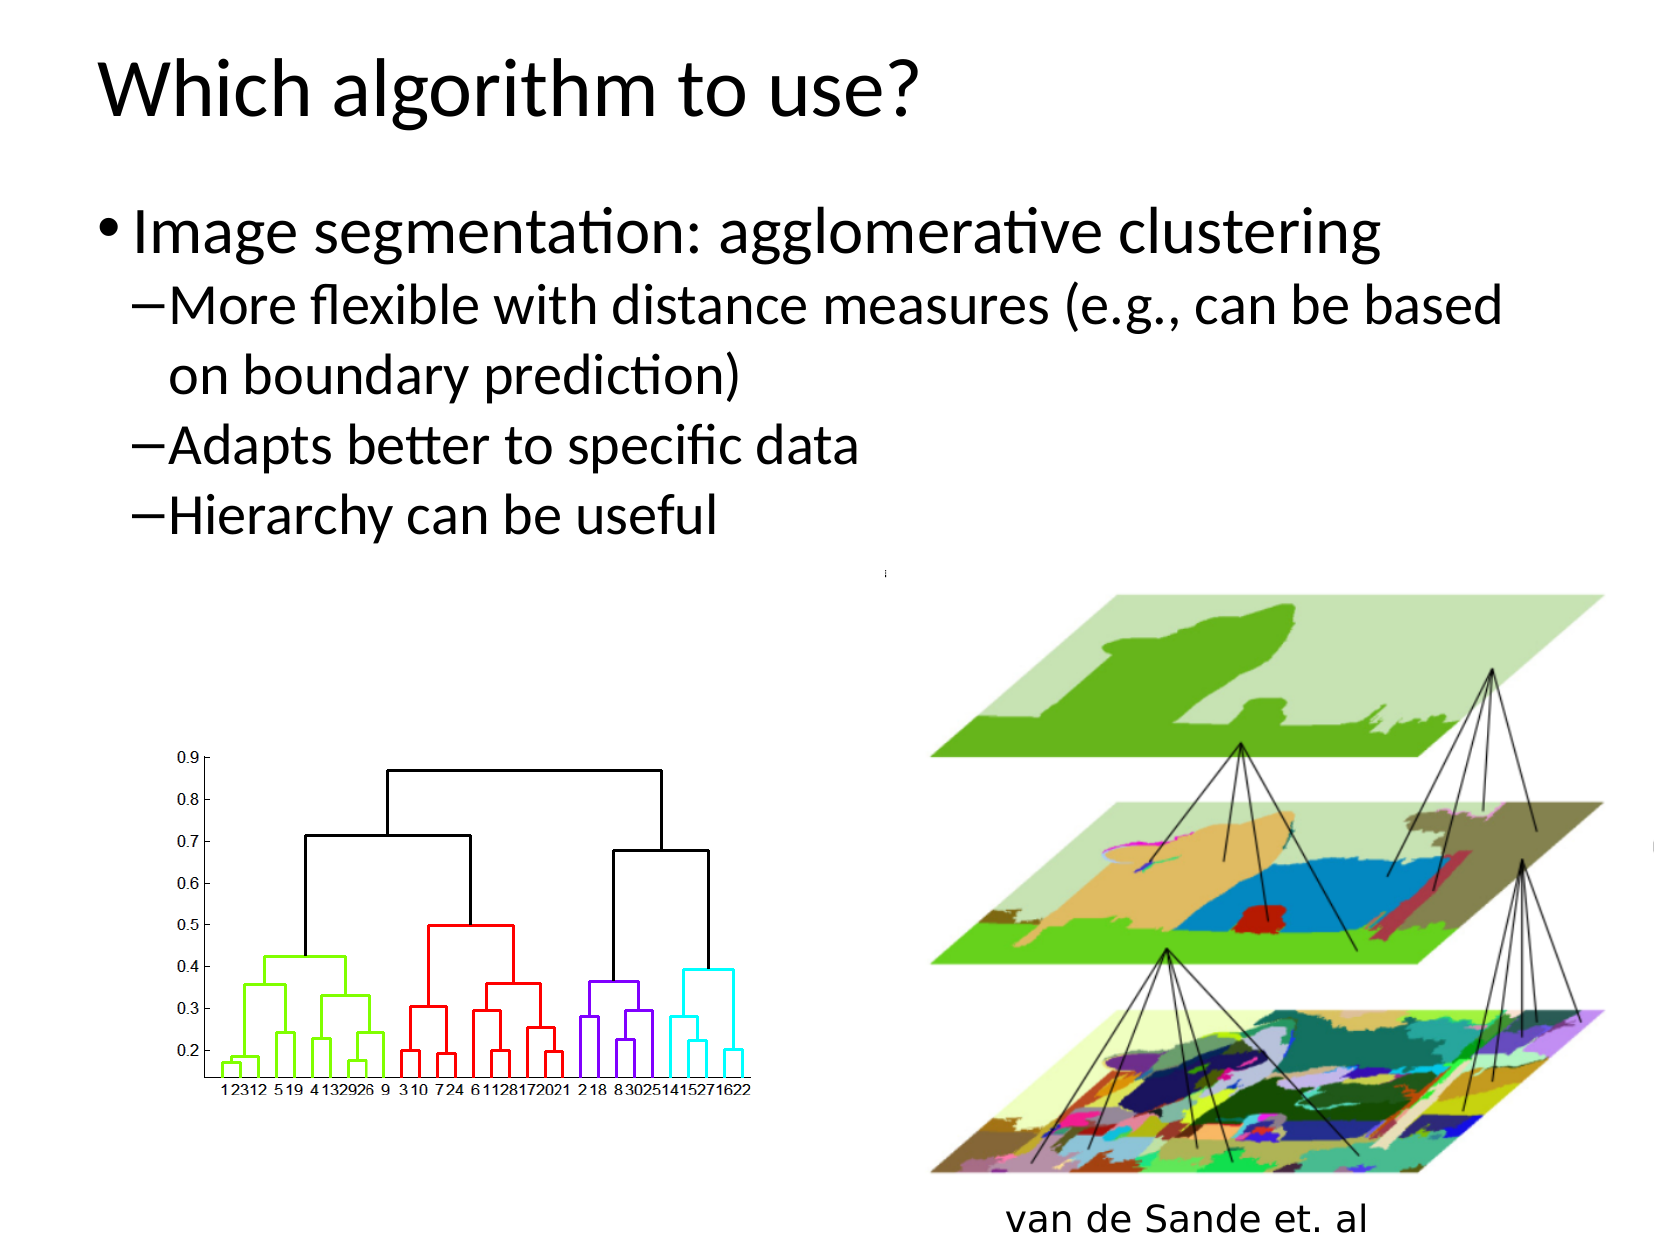

Which algorithm to use?
Image segmentation: agglomerative clustering
More flexible with distance measures (e.g., can be based on boundary prediction)
Adapts better to specific data
Hierarchy can be useful
van de Sande et. al